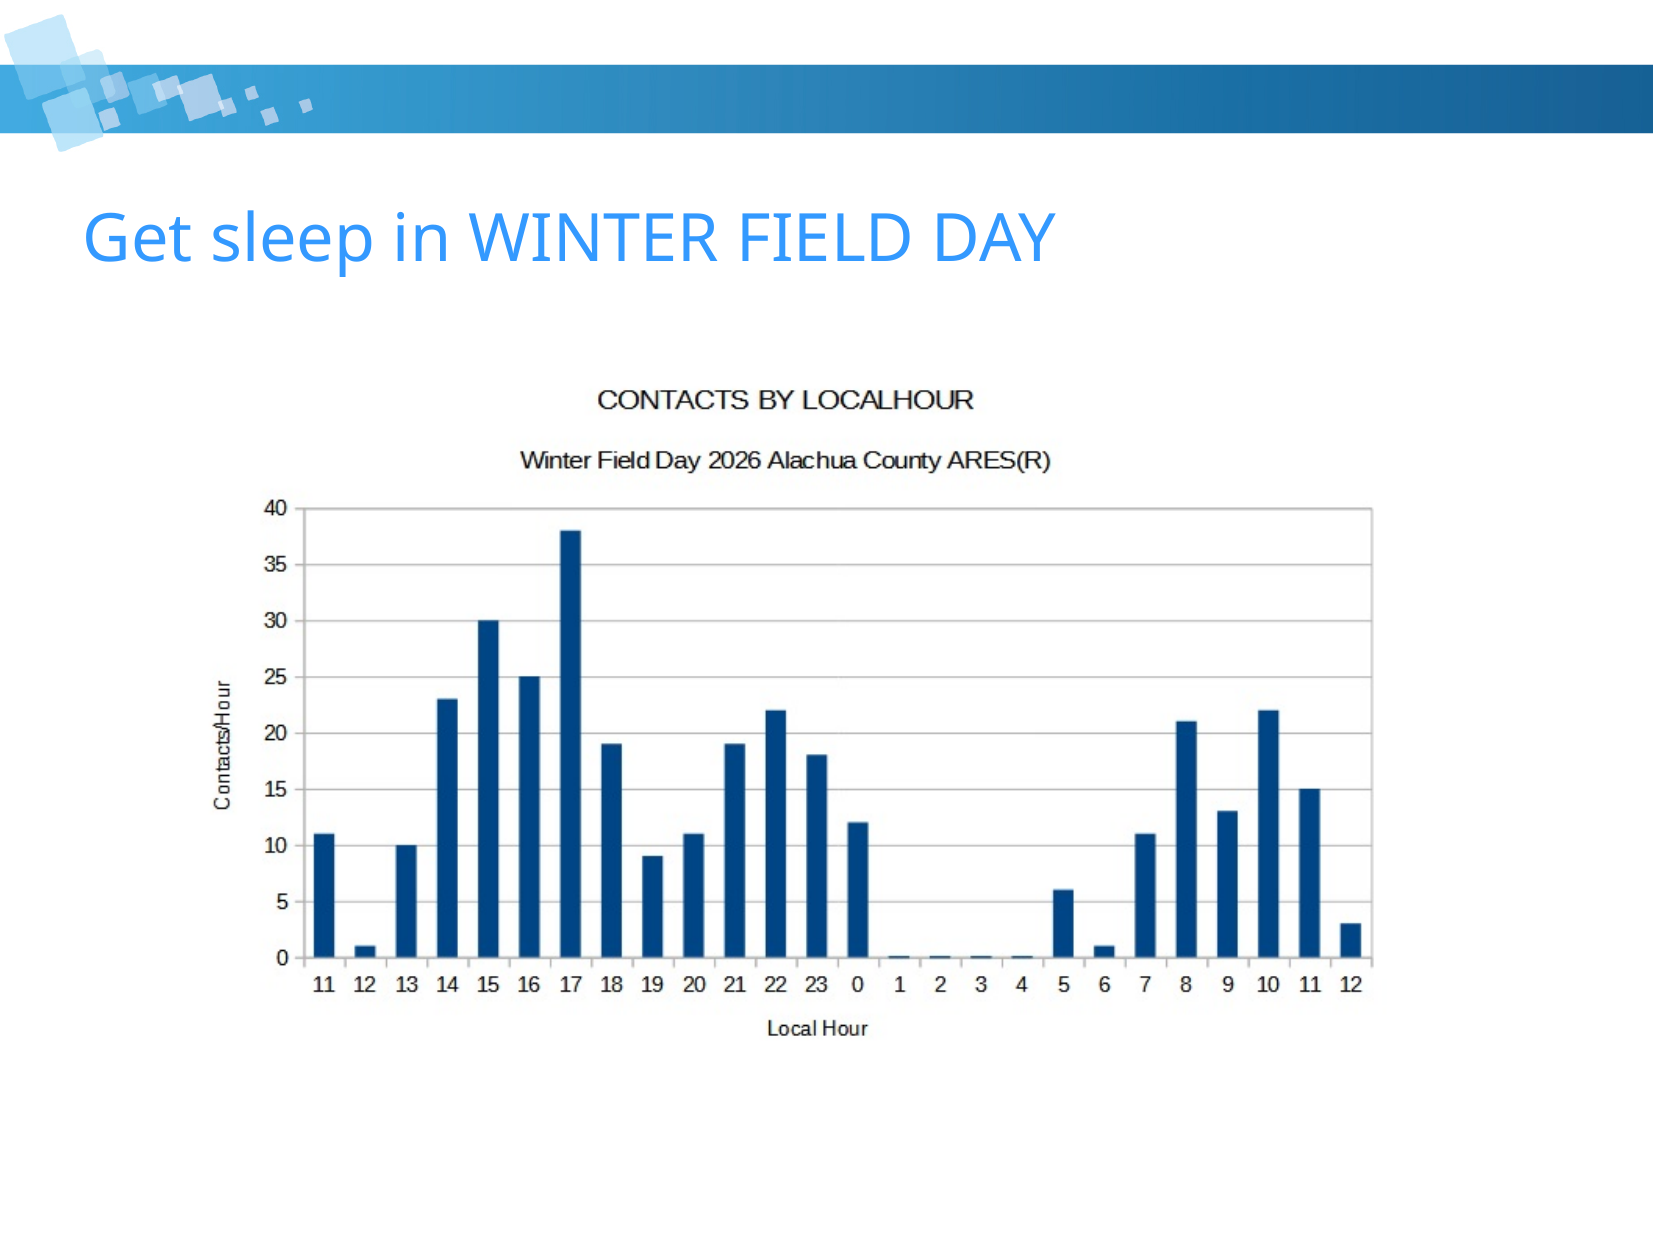

# Get sleep in WINTER FIELD DAY